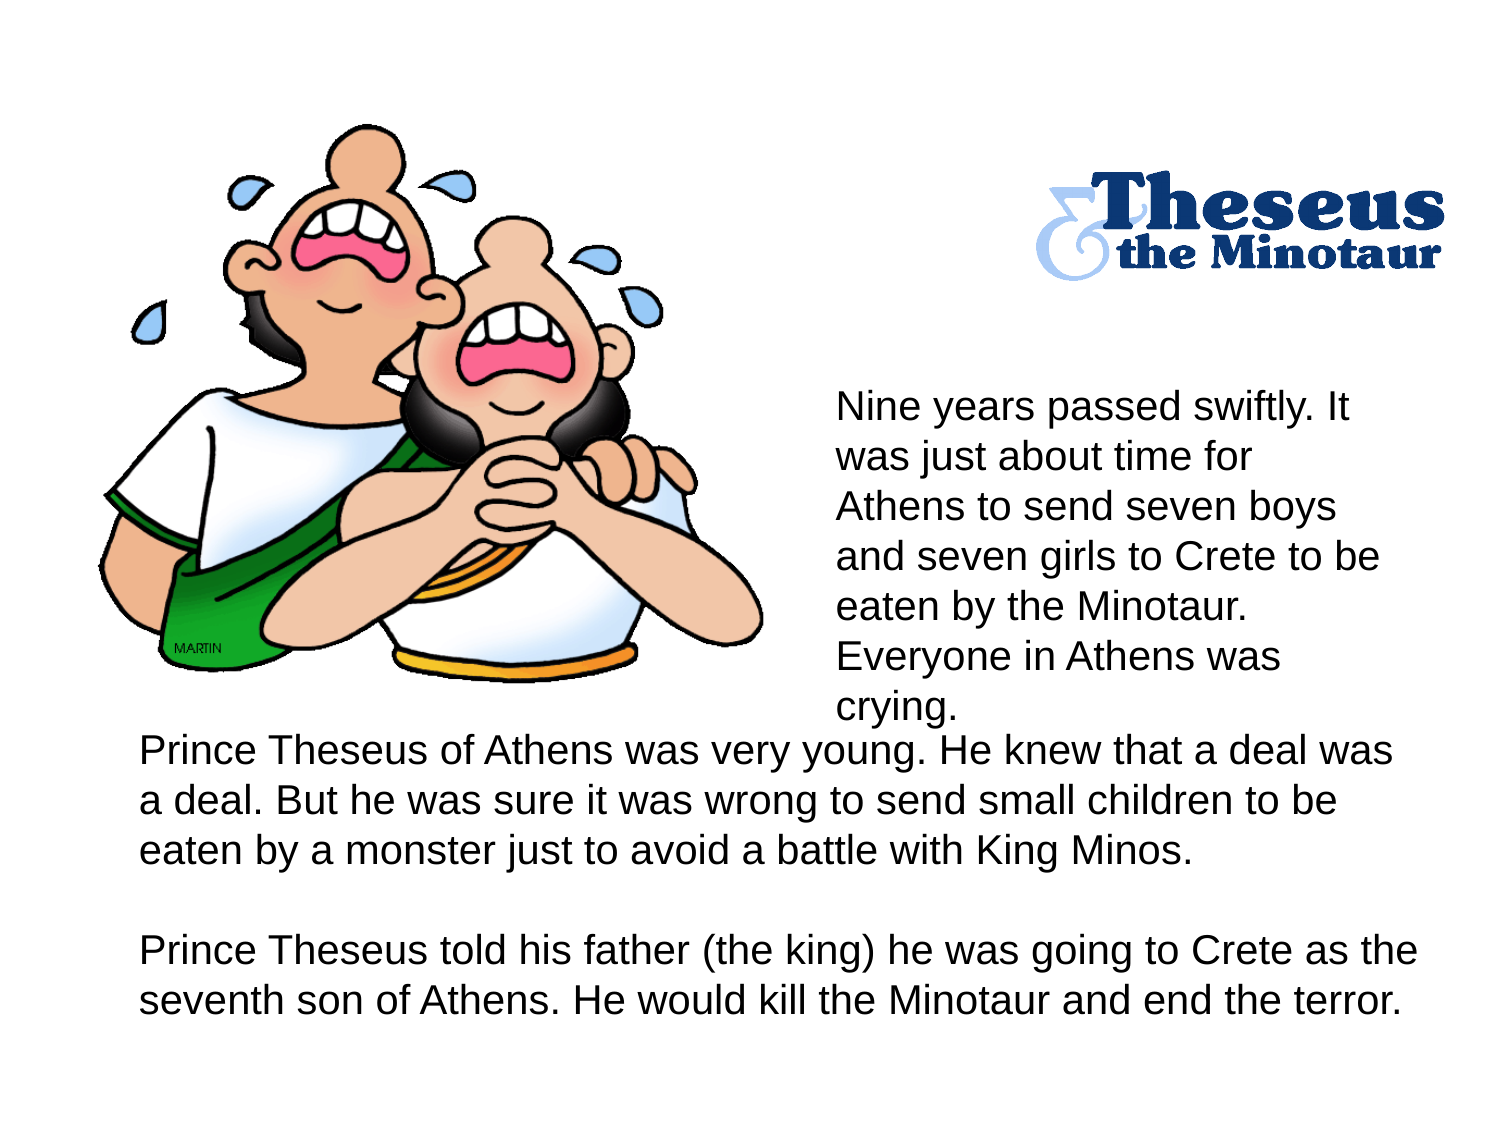

Nine years passed swiftly. It was just about time for Athens to send seven boys and seven girls to Crete to be eaten by the Minotaur. Everyone in Athens was crying.
Prince Theseus of Athens was very young. He knew that a deal was a deal. But he was sure it was wrong to send small children to be eaten by a monster just to avoid a battle with King Minos.
Prince Theseus told his father (the king) he was going to Crete as the seventh son of Athens. He would kill the Minotaur and end the terror.